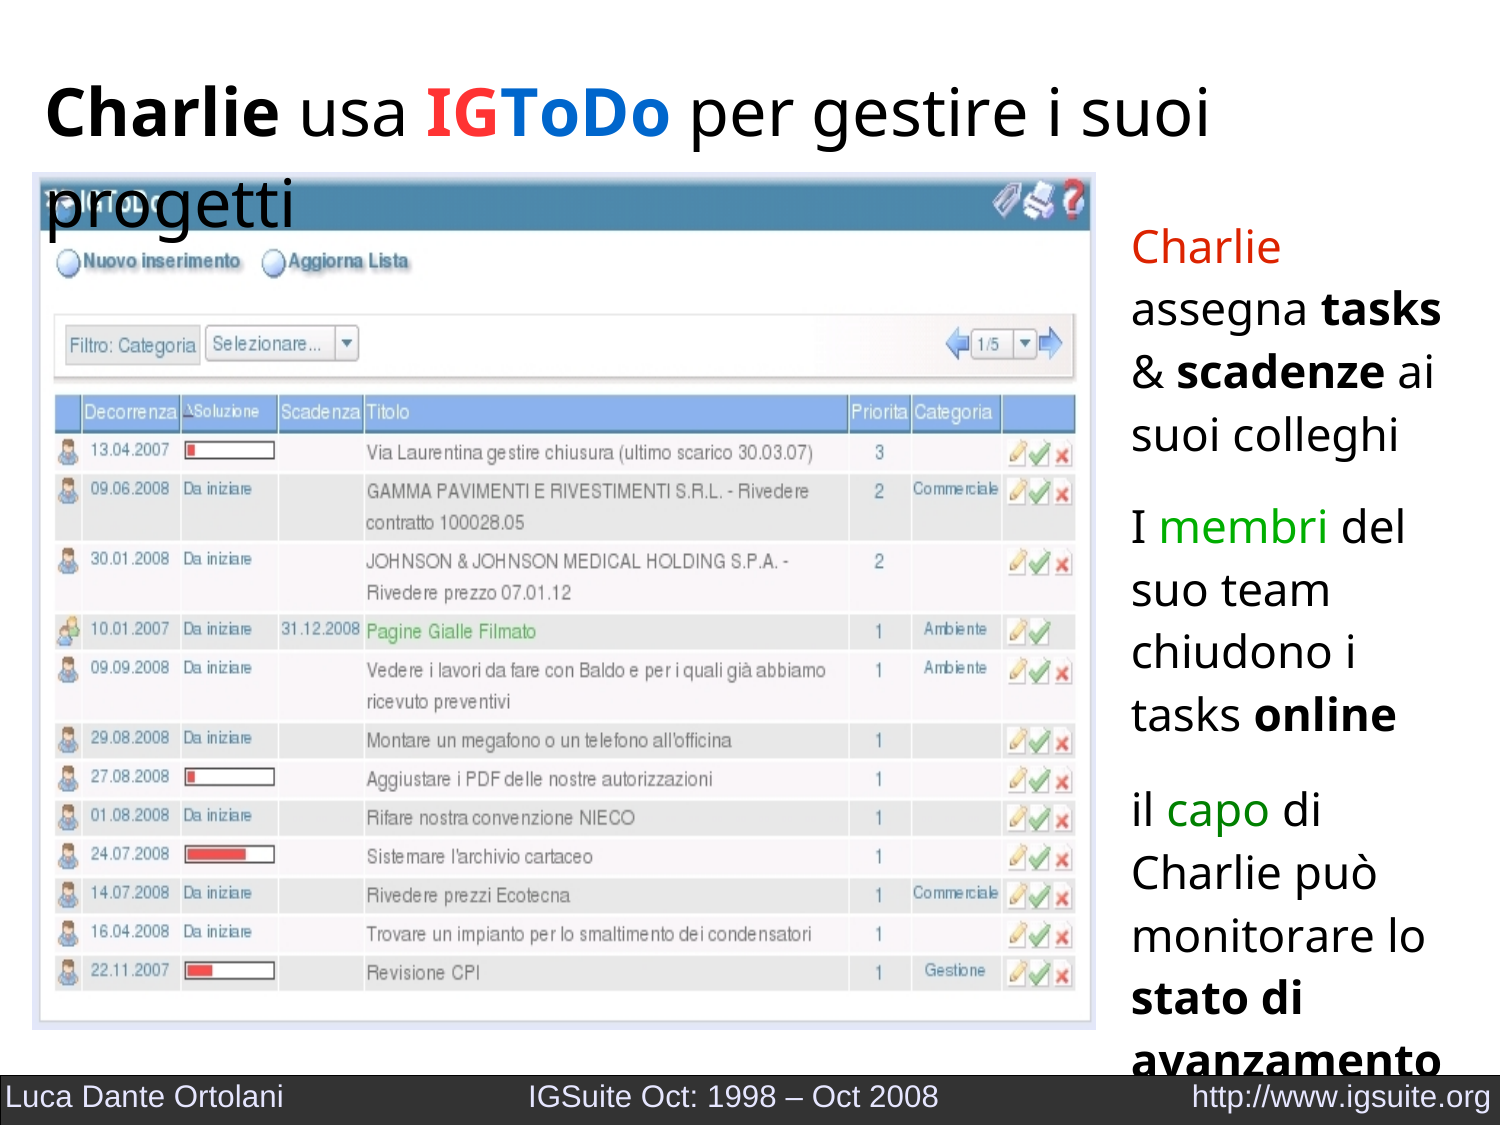

Charlie usa IGToDo per gestire i suoi progetti
Charlie assegna tasks & scadenze ai suoi colleghi
I membri del suo team chiudono i tasks online
il capo di Charlie può monitorare lo stato di avanzamento dei lavori
Luca Dante Ortolani IGSuite Oct: 1998 – Oct 2008 http://www.igsuite.org